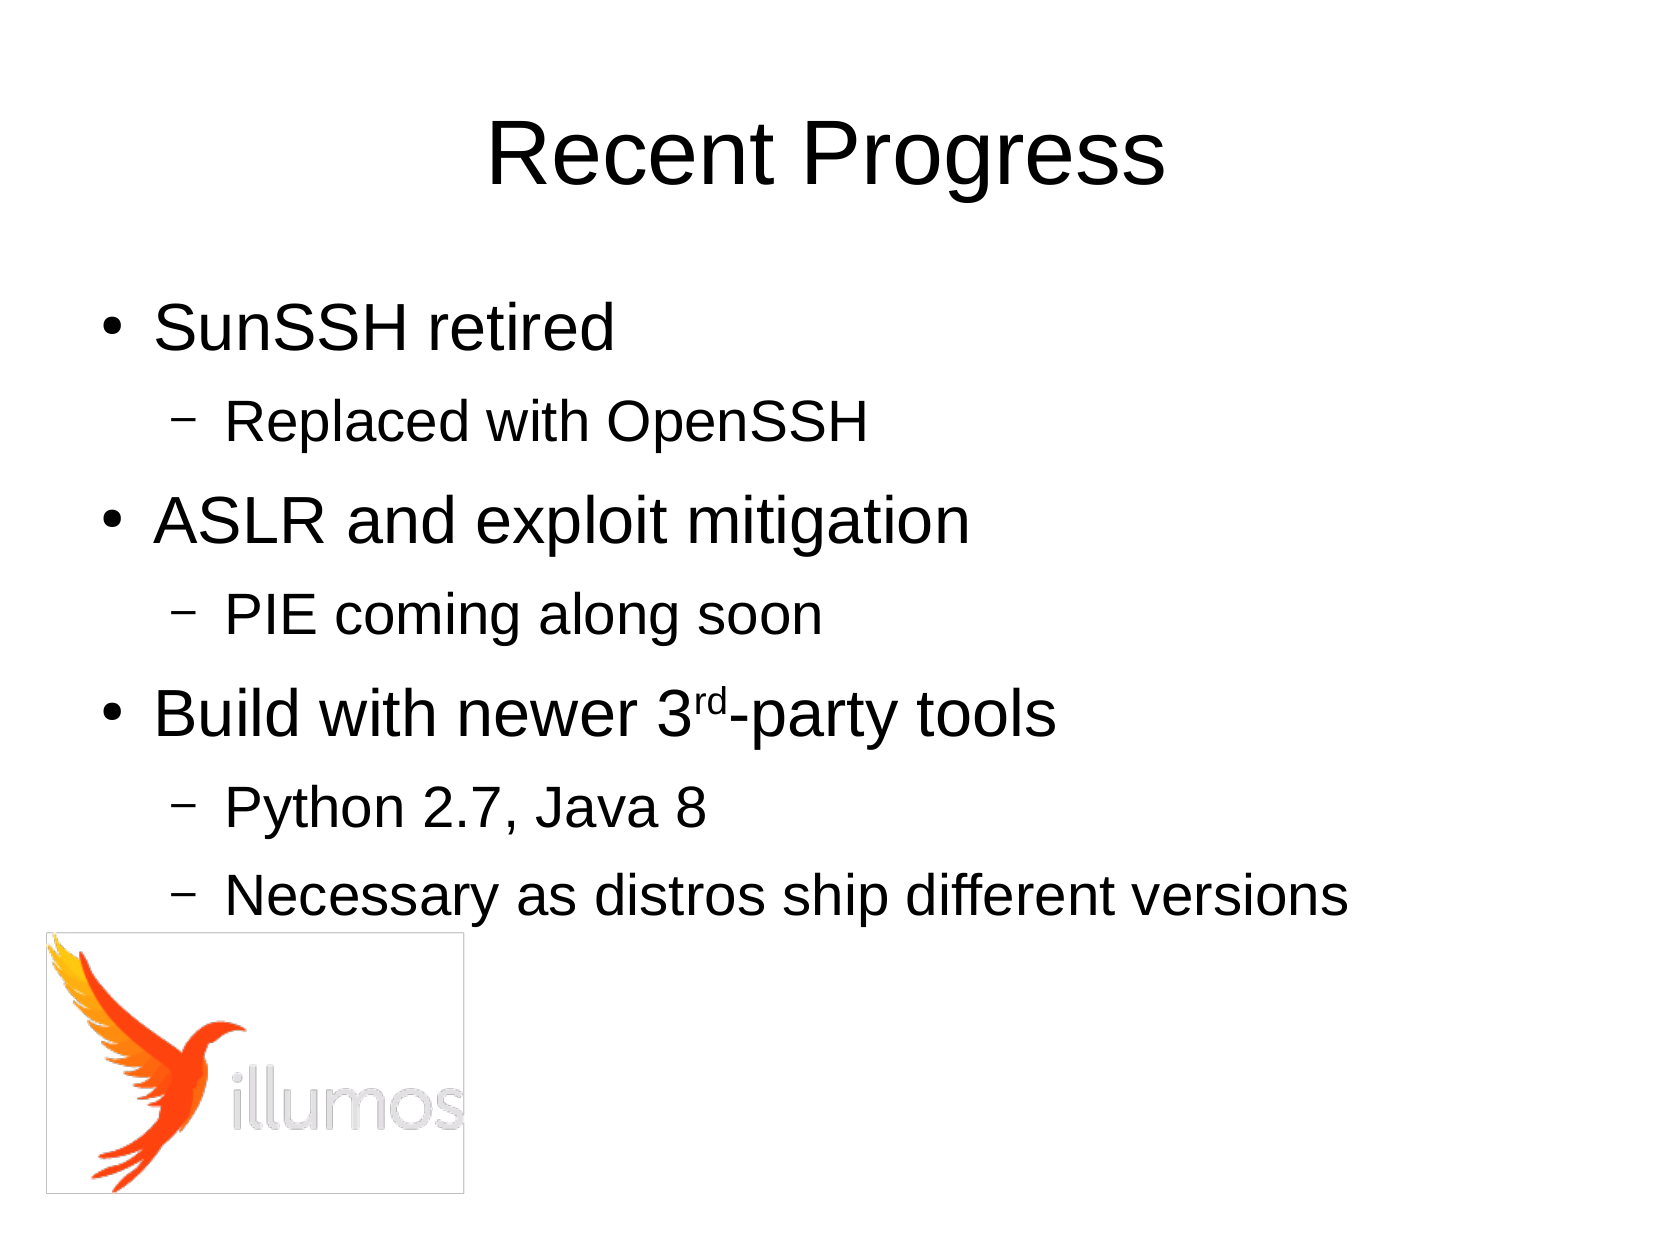

# Recent Progress
SunSSH retired
Replaced with OpenSSH
ASLR and exploit mitigation
PIE coming along soon
Build with newer 3rd-party tools
Python 2.7, Java 8
Necessary as distros ship different versions